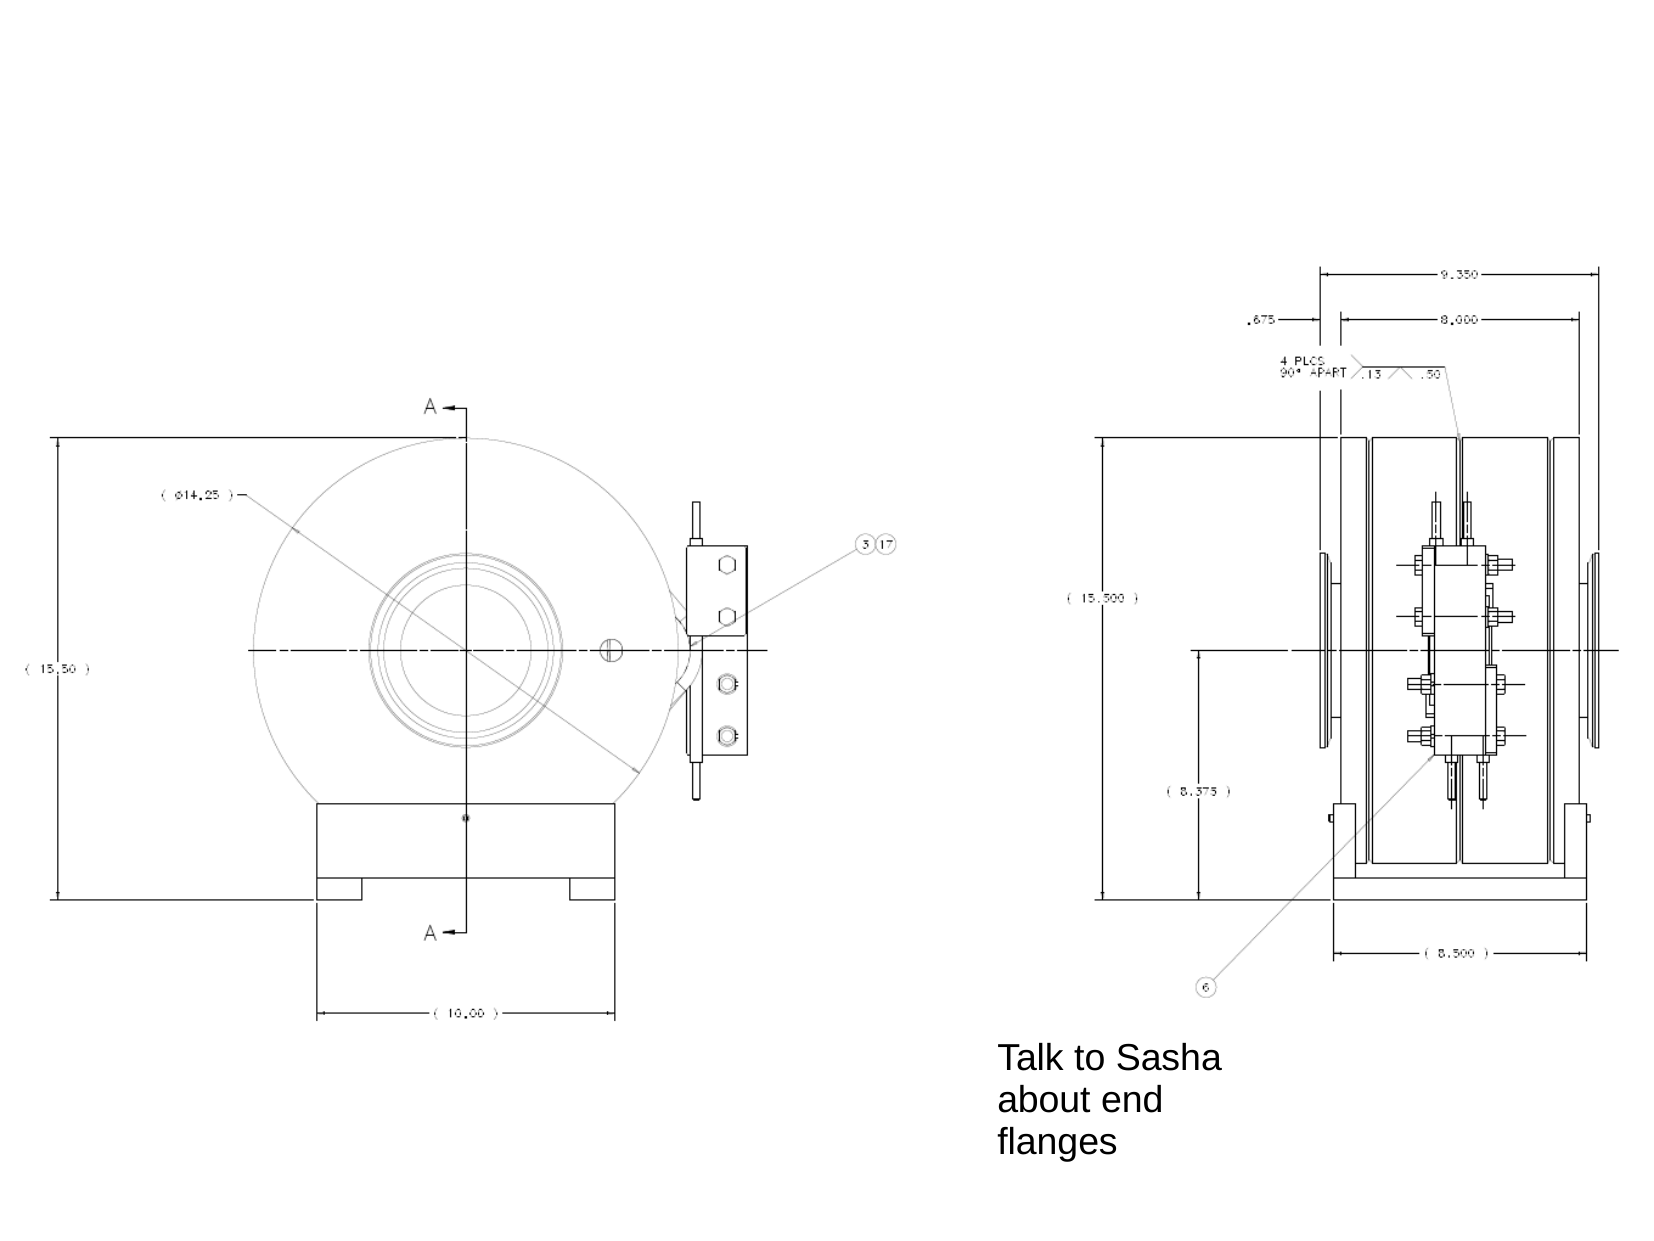

#
Talk to Sasha about end flanges